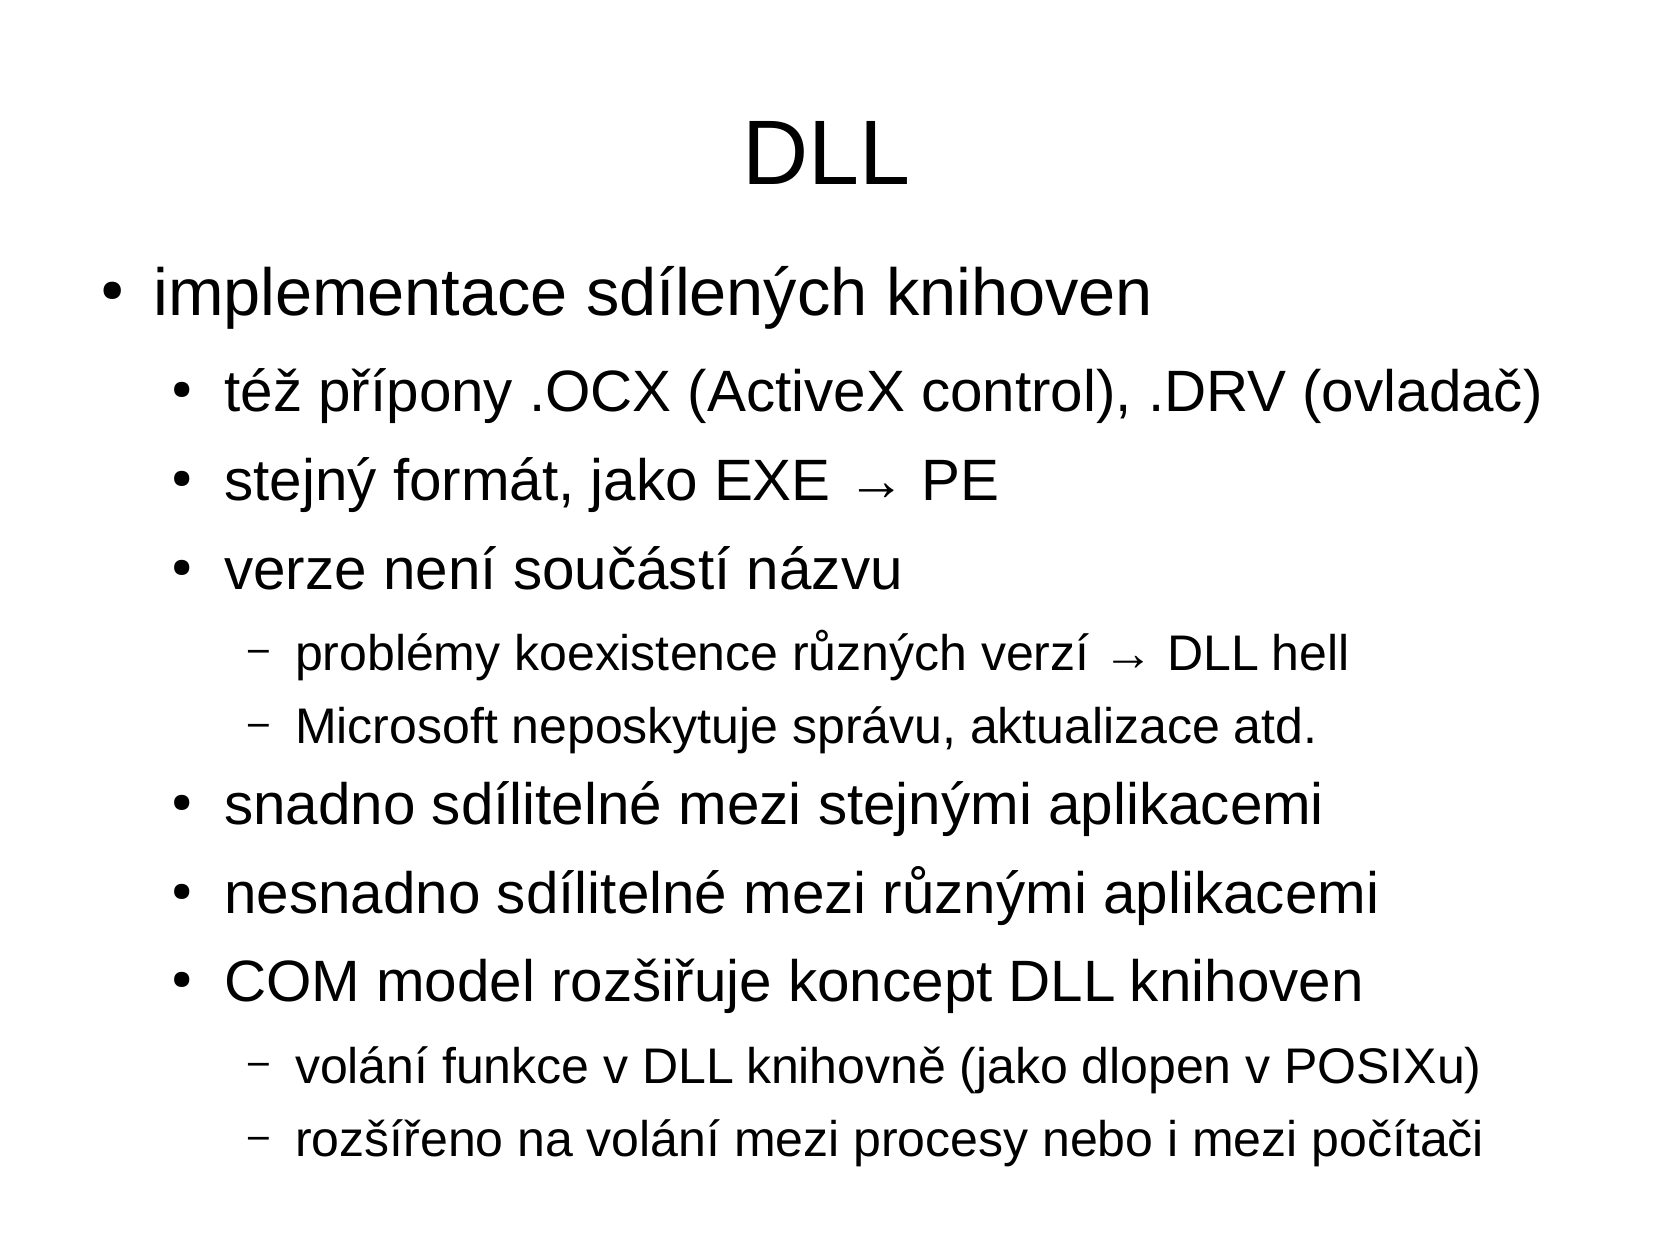

# DLL
implementace sdílených knihoven
též přípony .OCX (ActiveX control), .DRV (ovladač)
stejný formát, jako EXE → PE
verze není součástí názvu
problémy koexistence různých verzí → DLL hell
Microsoft neposkytuje správu, aktualizace atd.
snadno sdílitelné mezi stejnými aplikacemi
nesnadno sdílitelné mezi různými aplikacemi
COM model rozšiřuje koncept DLL knihoven
volání funkce v DLL knihovně (jako dlopen v POSIXu)
rozšířeno na volání mezi procesy nebo i mezi počítači